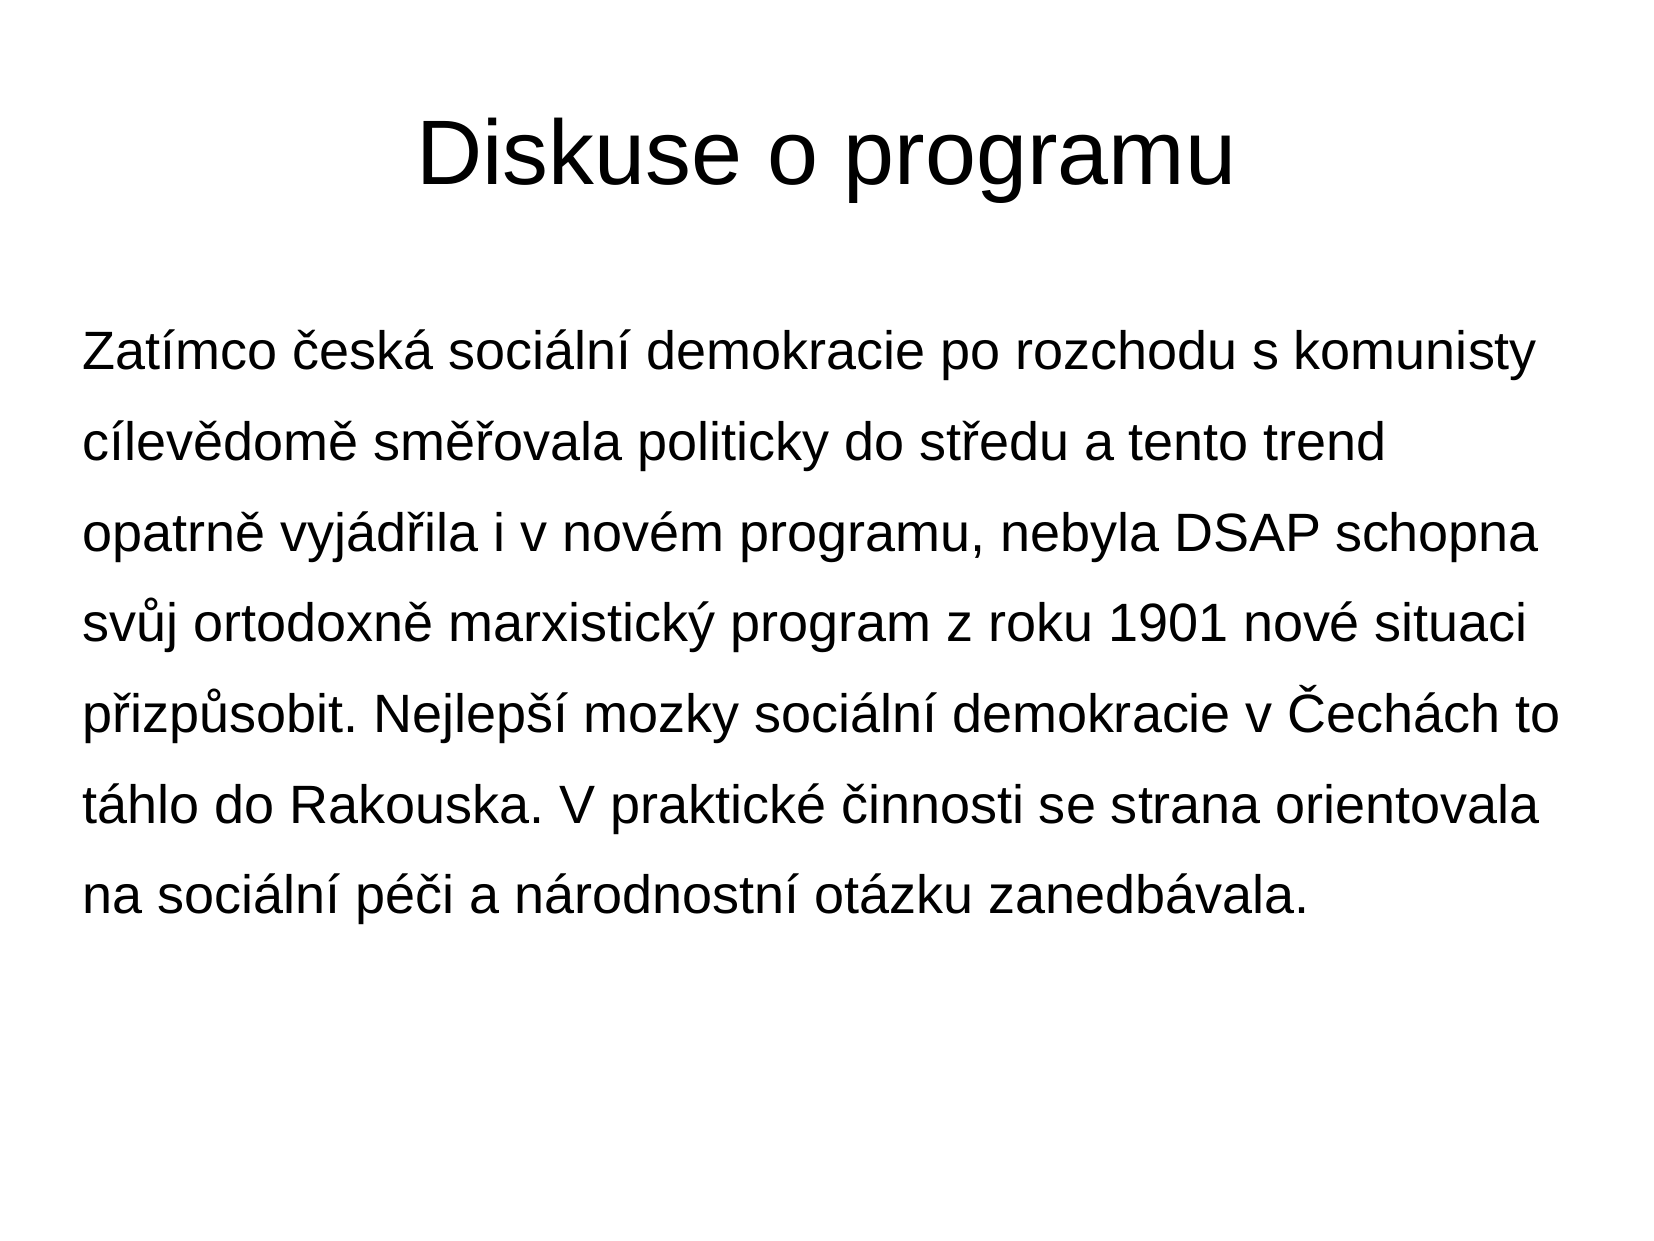

# Diskuse o programu
Zatímco česká sociální demokracie po rozchodu s komunisty cílevědomě směřovala politicky do středu a tento trend opatrně vyjádřila i v novém programu, nebyla DSAP schopna svůj ortodoxně marxistický program z roku 1901 nové situaci přizpůsobit. Nejlepší mozky sociální demokracie v Čechách to táhlo do Rakouska. V praktické činnosti se strana orientovala na sociální péči a národnostní otázku zanedbávala.